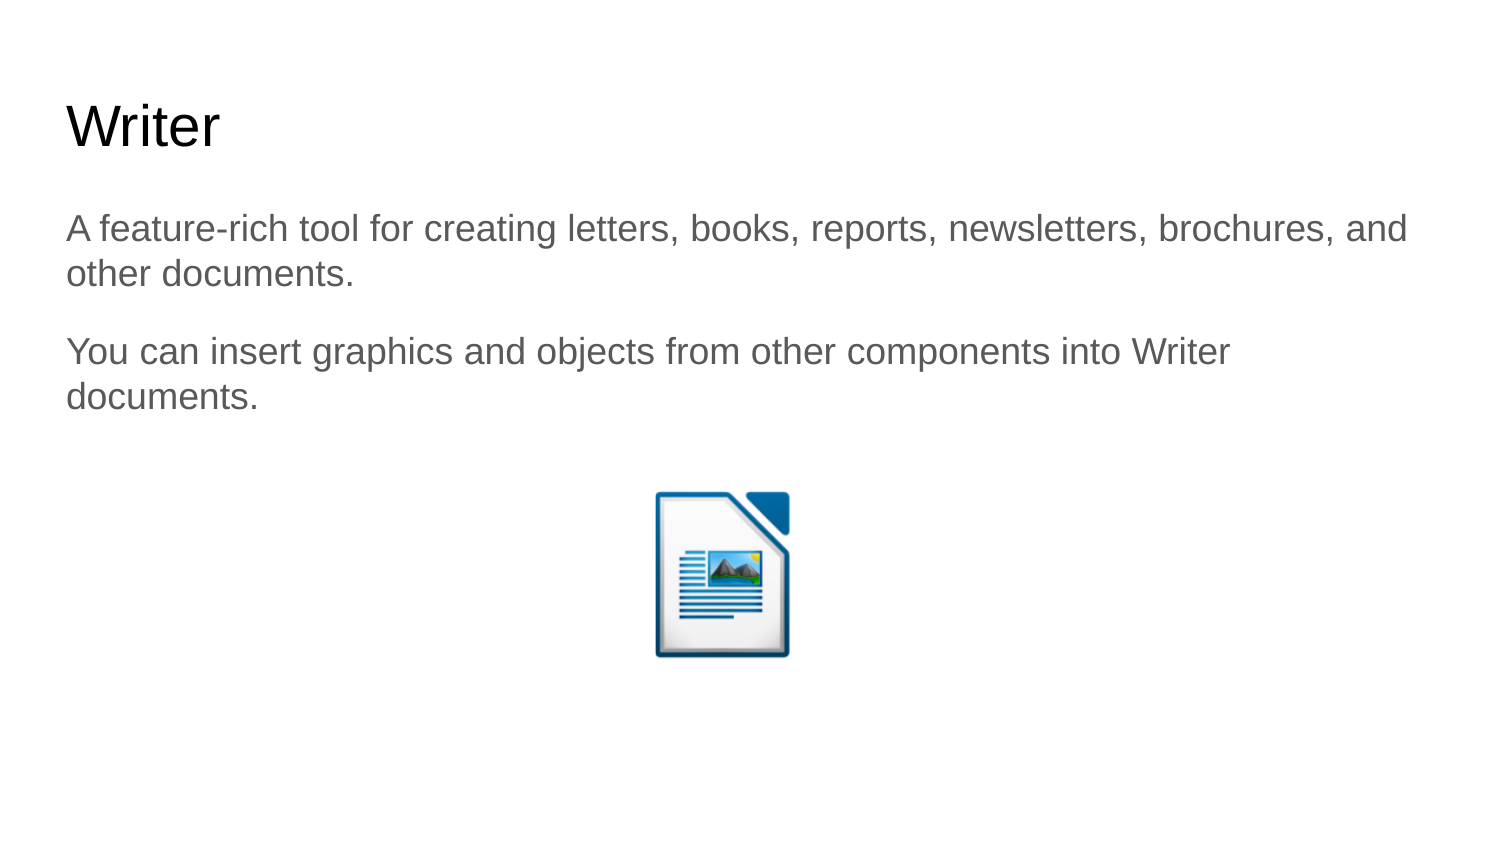

# Writer
A feature-rich tool for creating letters, books, reports, newsletters, brochures, and other documents.
You can insert graphics and objects from other components into Writer documents.